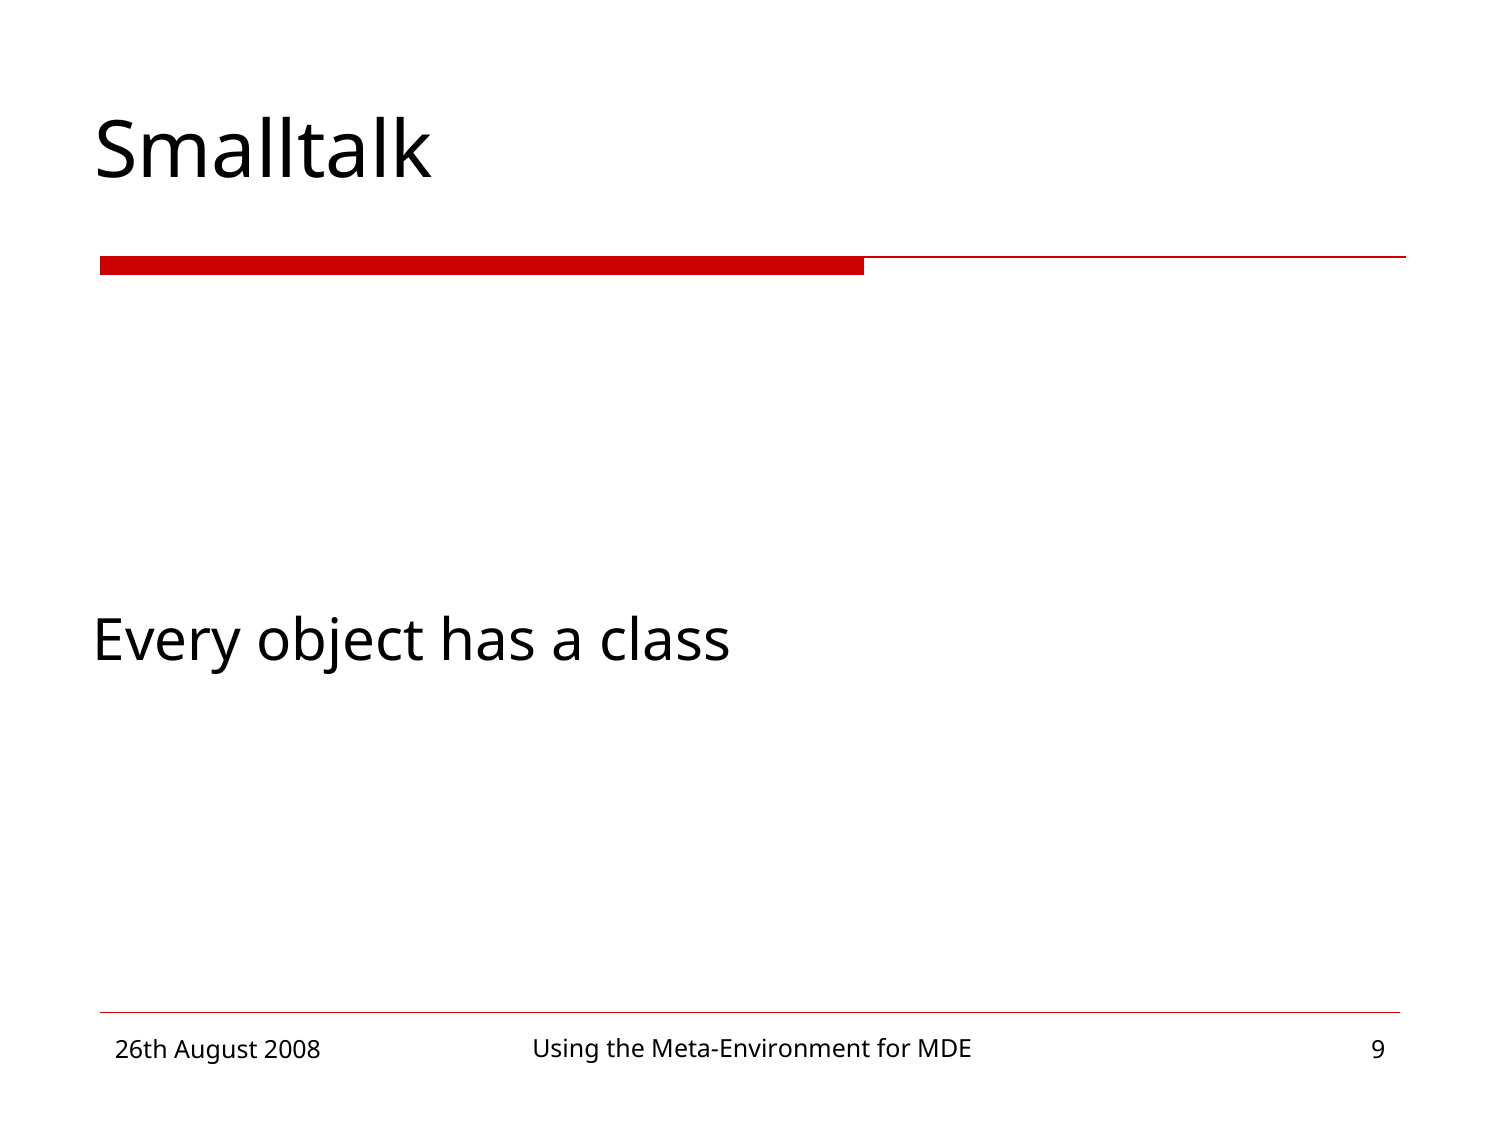

# Smalltalk
Every object has a class
Using the Meta-Environment for MDE
26th August 2008
9